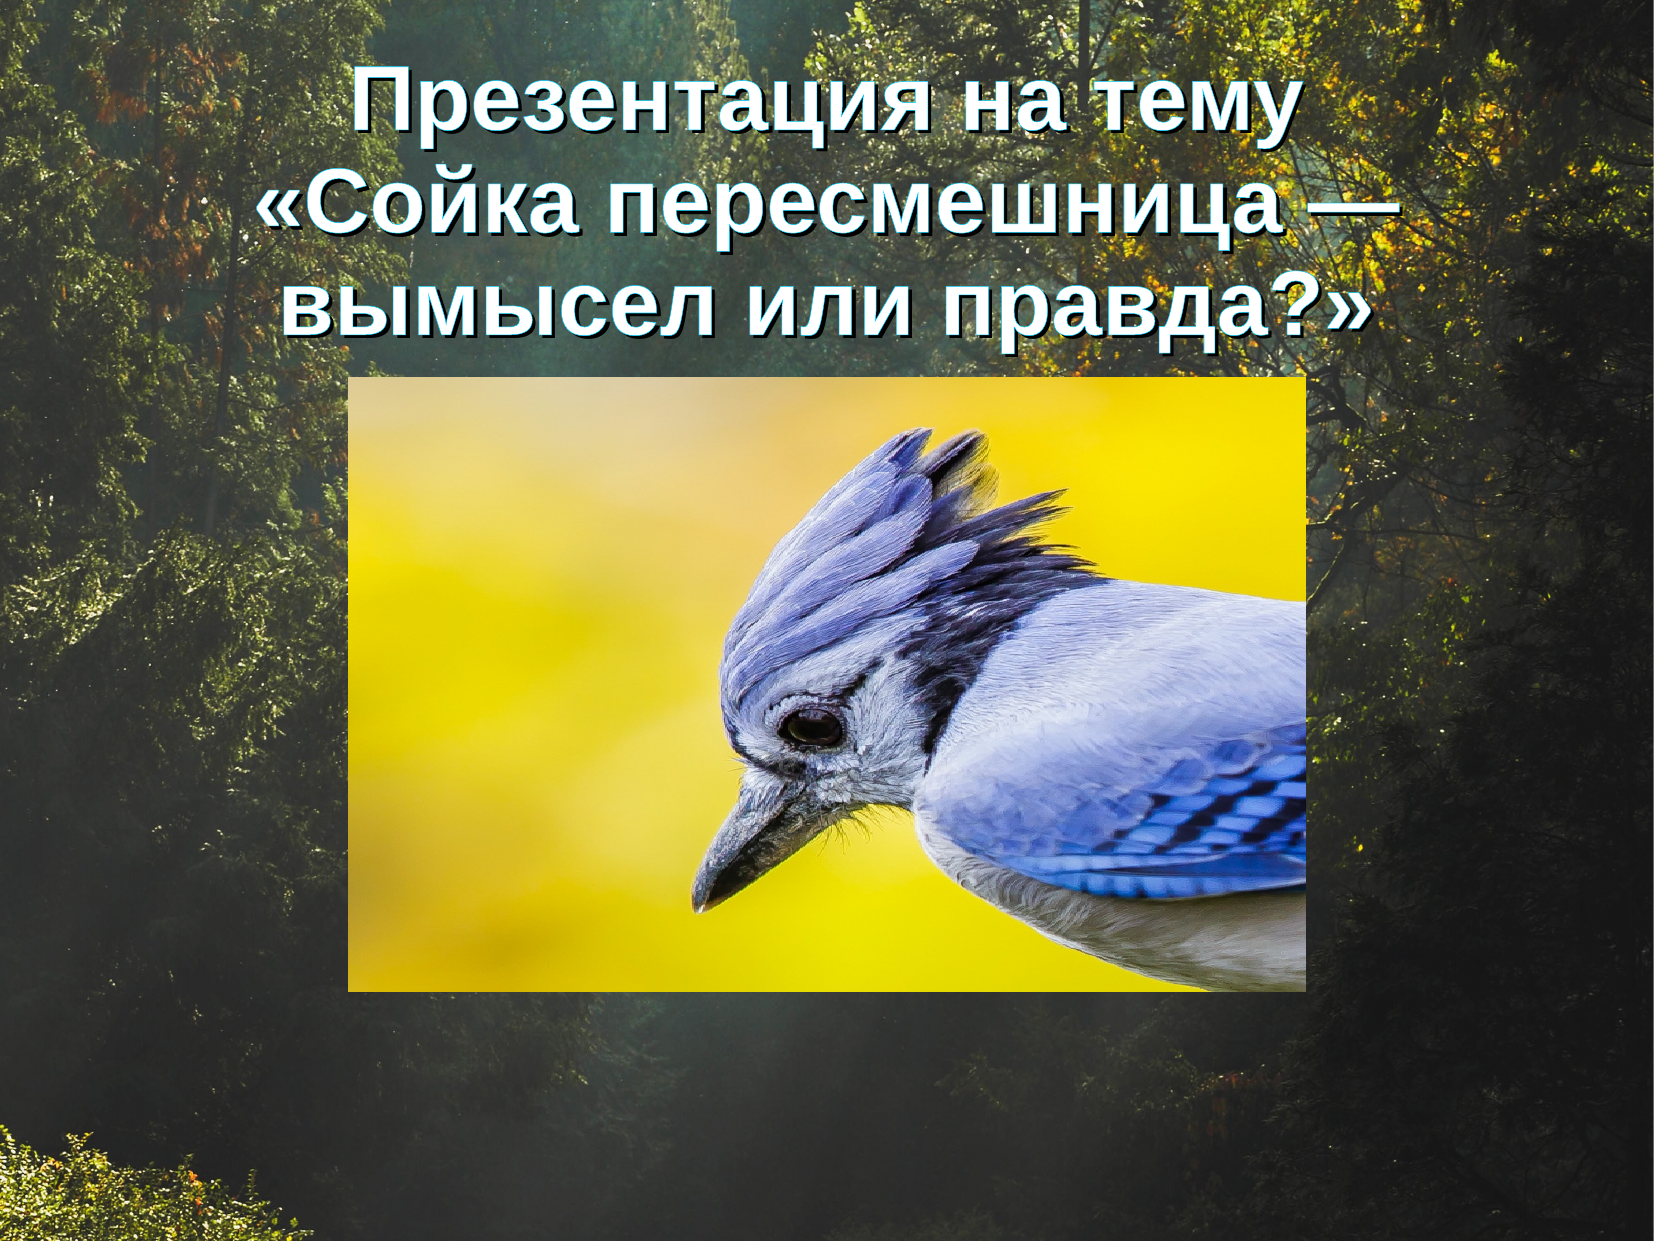

# Презентация на тему «Сойка пересмешница — вымысел или правда?»